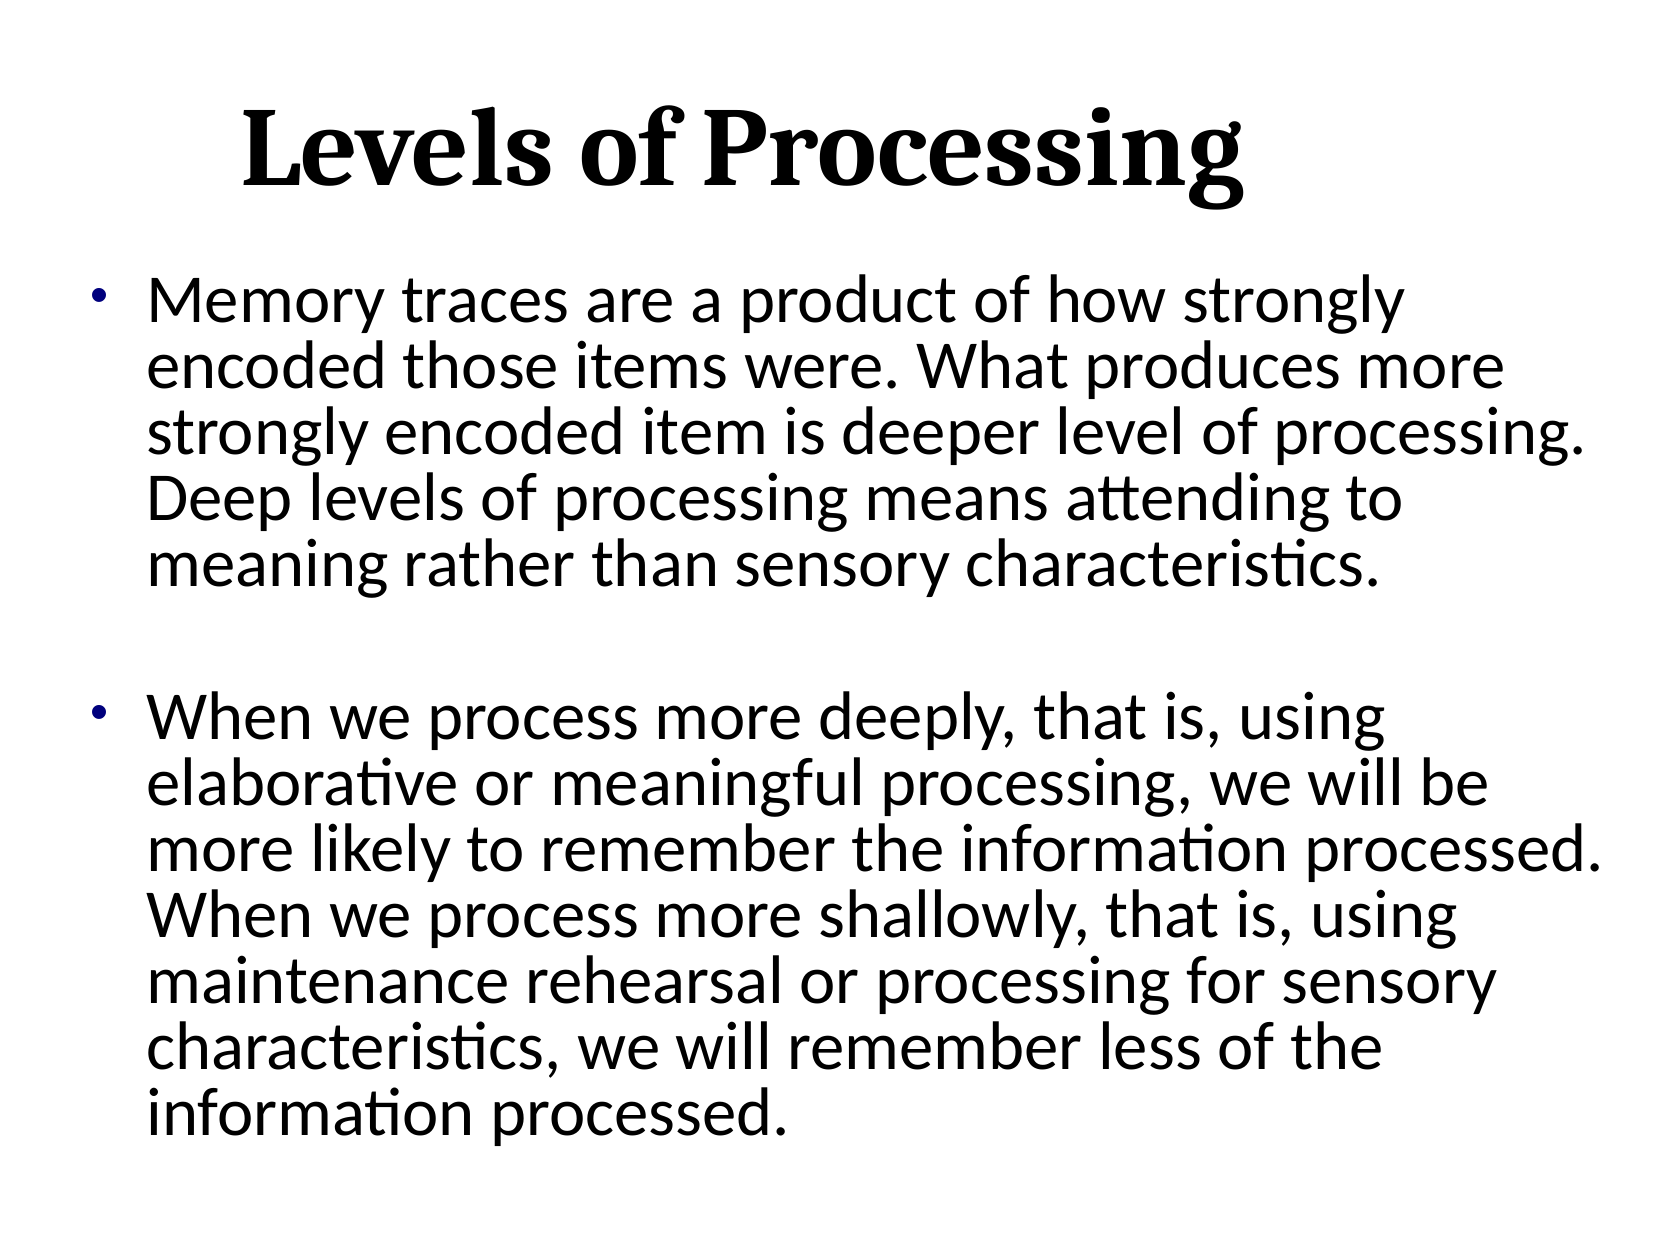

# Levels of Processing
Memory traces are a product of how strongly encoded those items were. What produces more strongly encoded item is deeper level of processing. Deep levels of processing means attending to meaning rather than sensory characteristics.
When we process more deeply, that is, using elaborative or meaningful processing, we will be more likely to remember the information processed. When we process more shallowly, that is, using maintenance rehearsal or processing for sensory characteristics, we will remember less of the information processed.